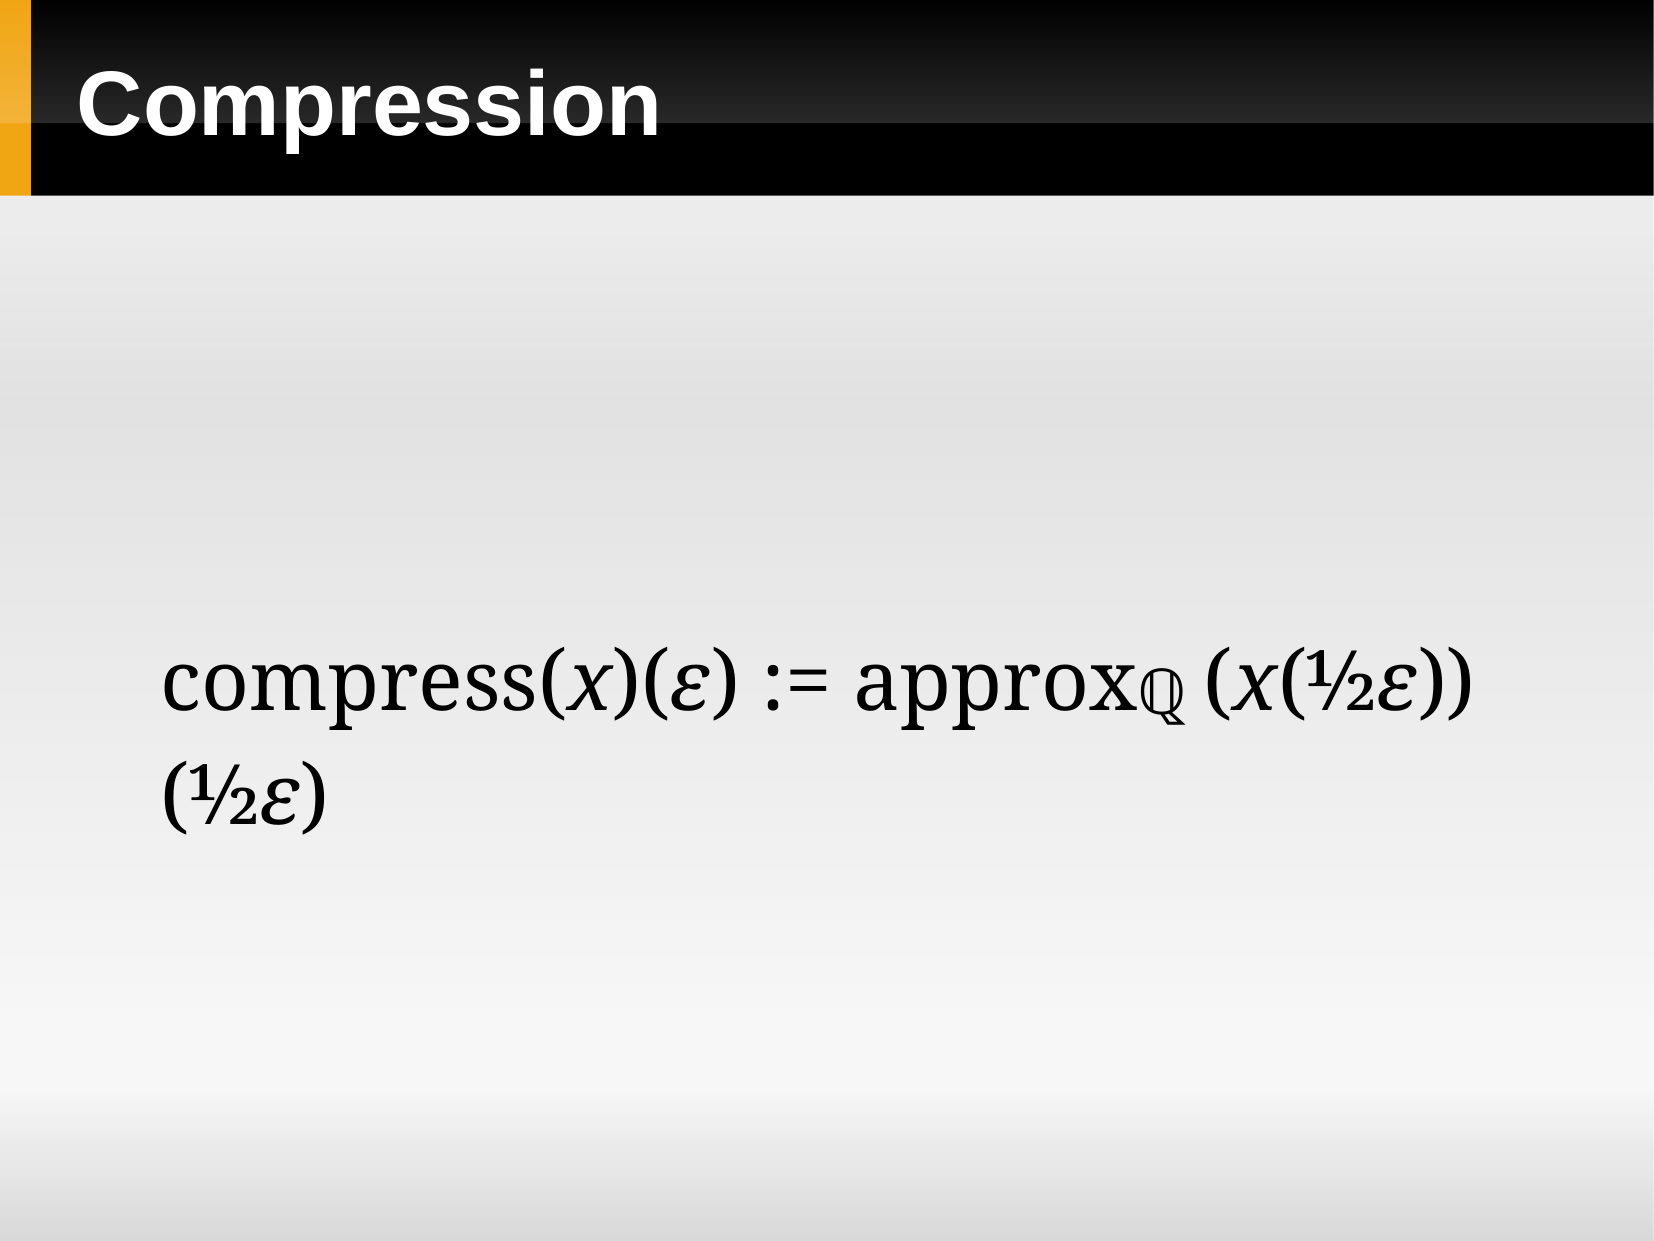

# Compression
compress(x)(ε) := approxℚ (x(½ε)) (½ε)